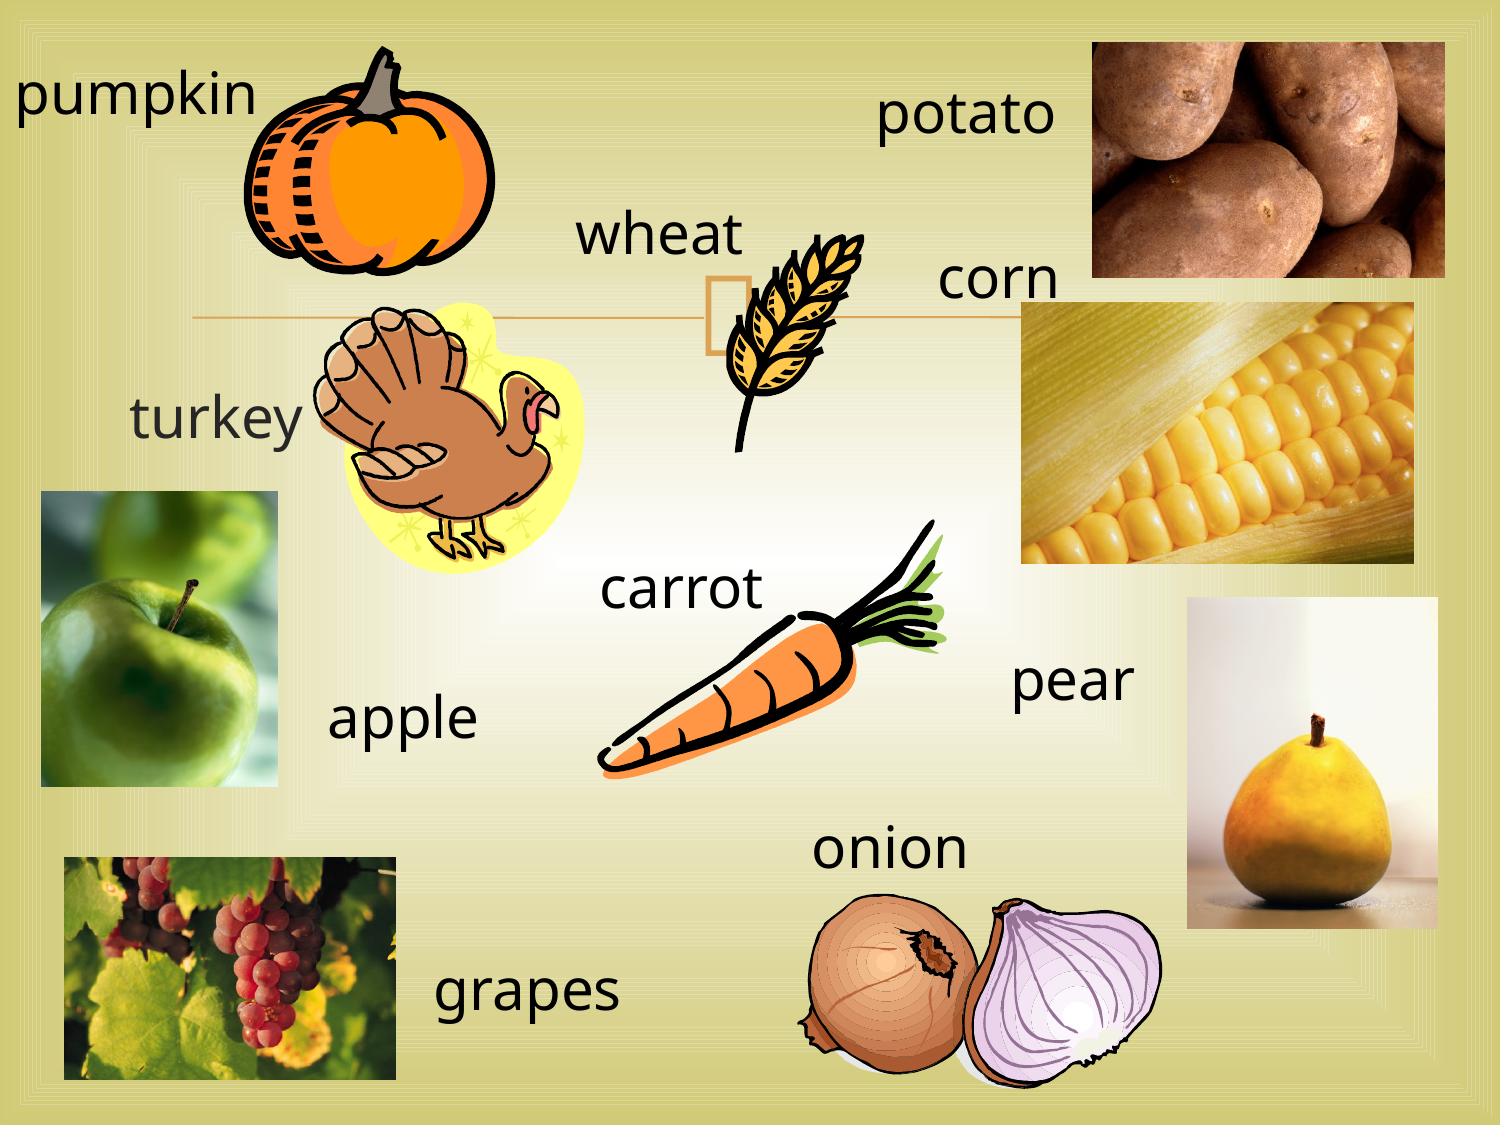

# pumpkin
 potato
wheat
 corn
turkey
carrot
 pear
apple
onion
grapes